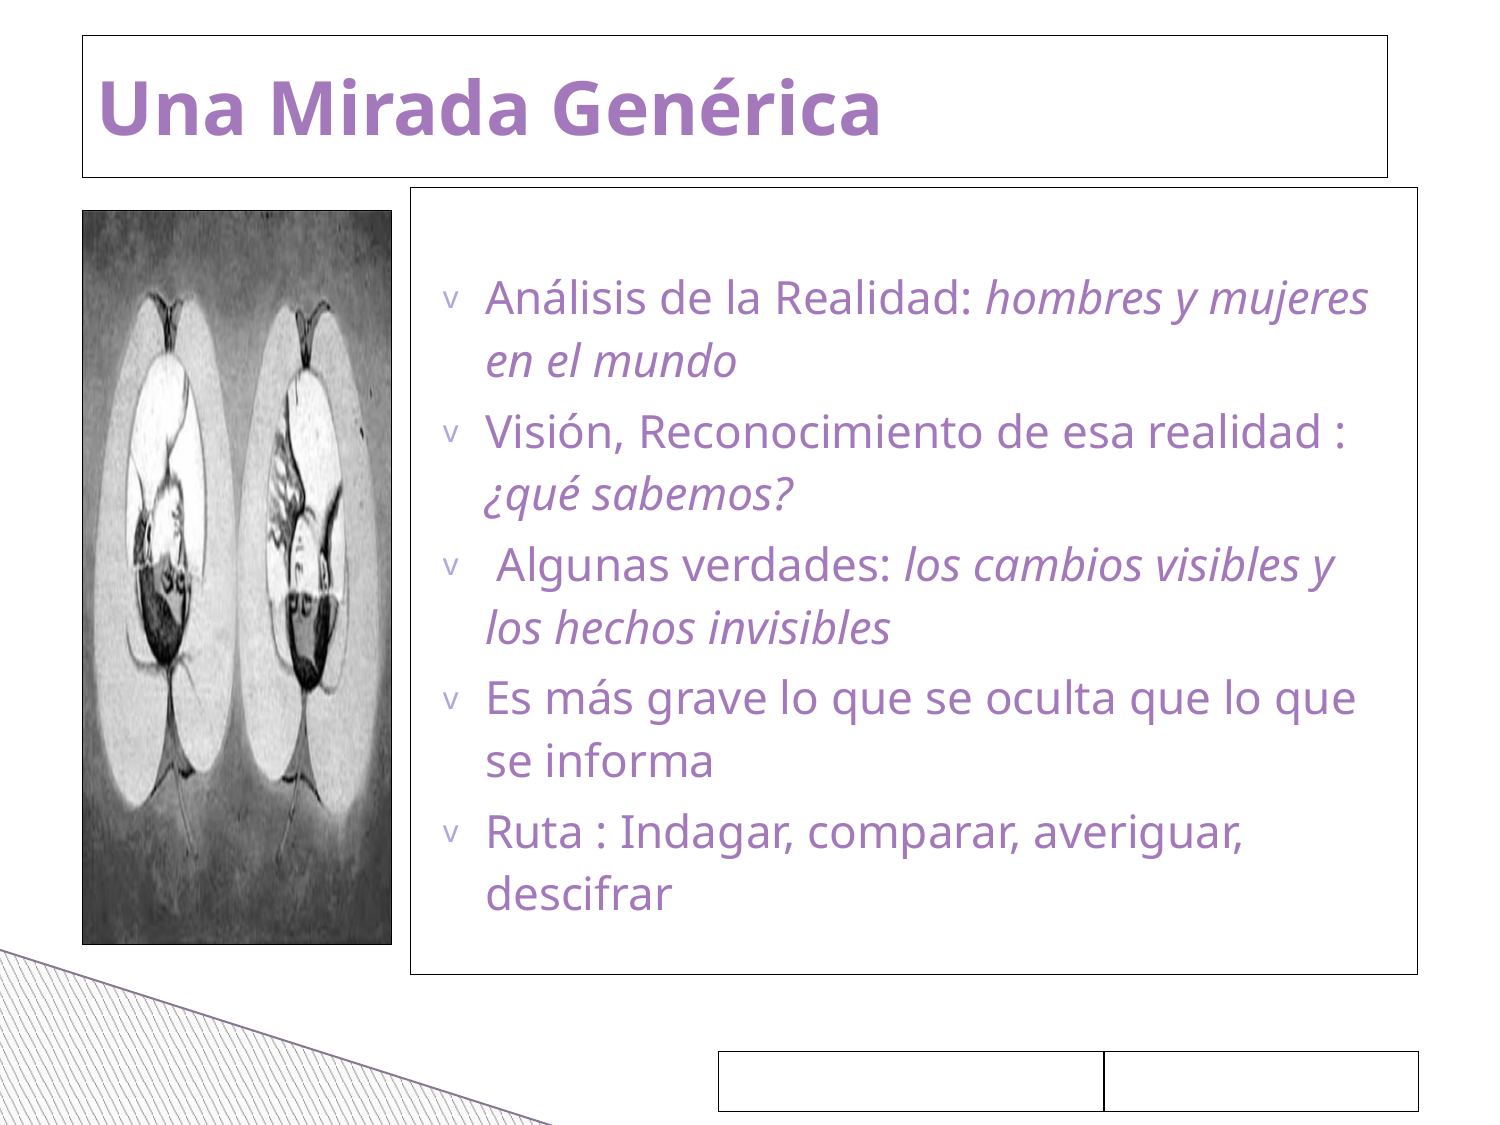

# Una Mirada Genérica
Análisis de la Realidad: hombres y mujeres en el mundo
Visión, Reconocimiento de esa realidad : ¿qué sabemos?
 Algunas verdades: los cambios visibles y los hechos invisibles
Es más grave lo que se oculta que lo que se informa
Ruta : Indagar, comparar, averiguar, descifrar